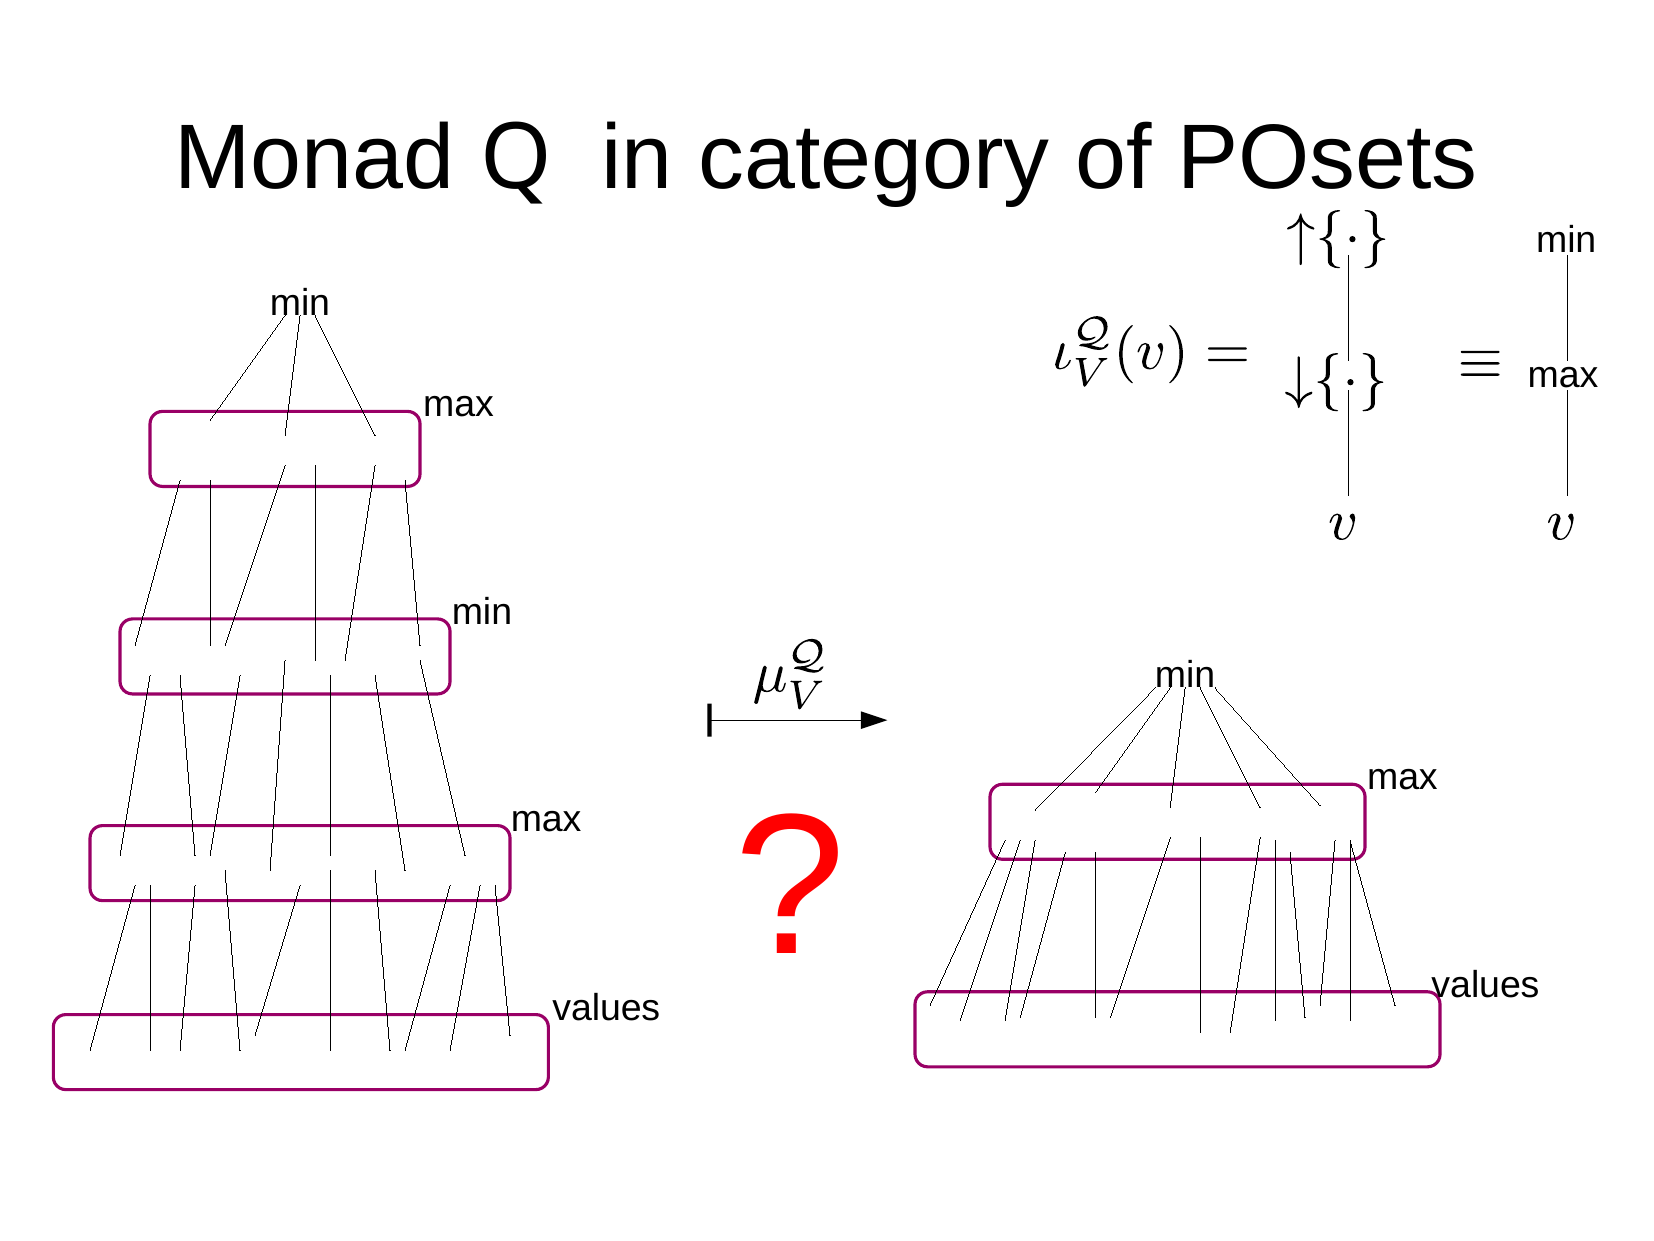

# Monad Q in category of POsets
min
min
max
max
min
min
max
?
max
values
values